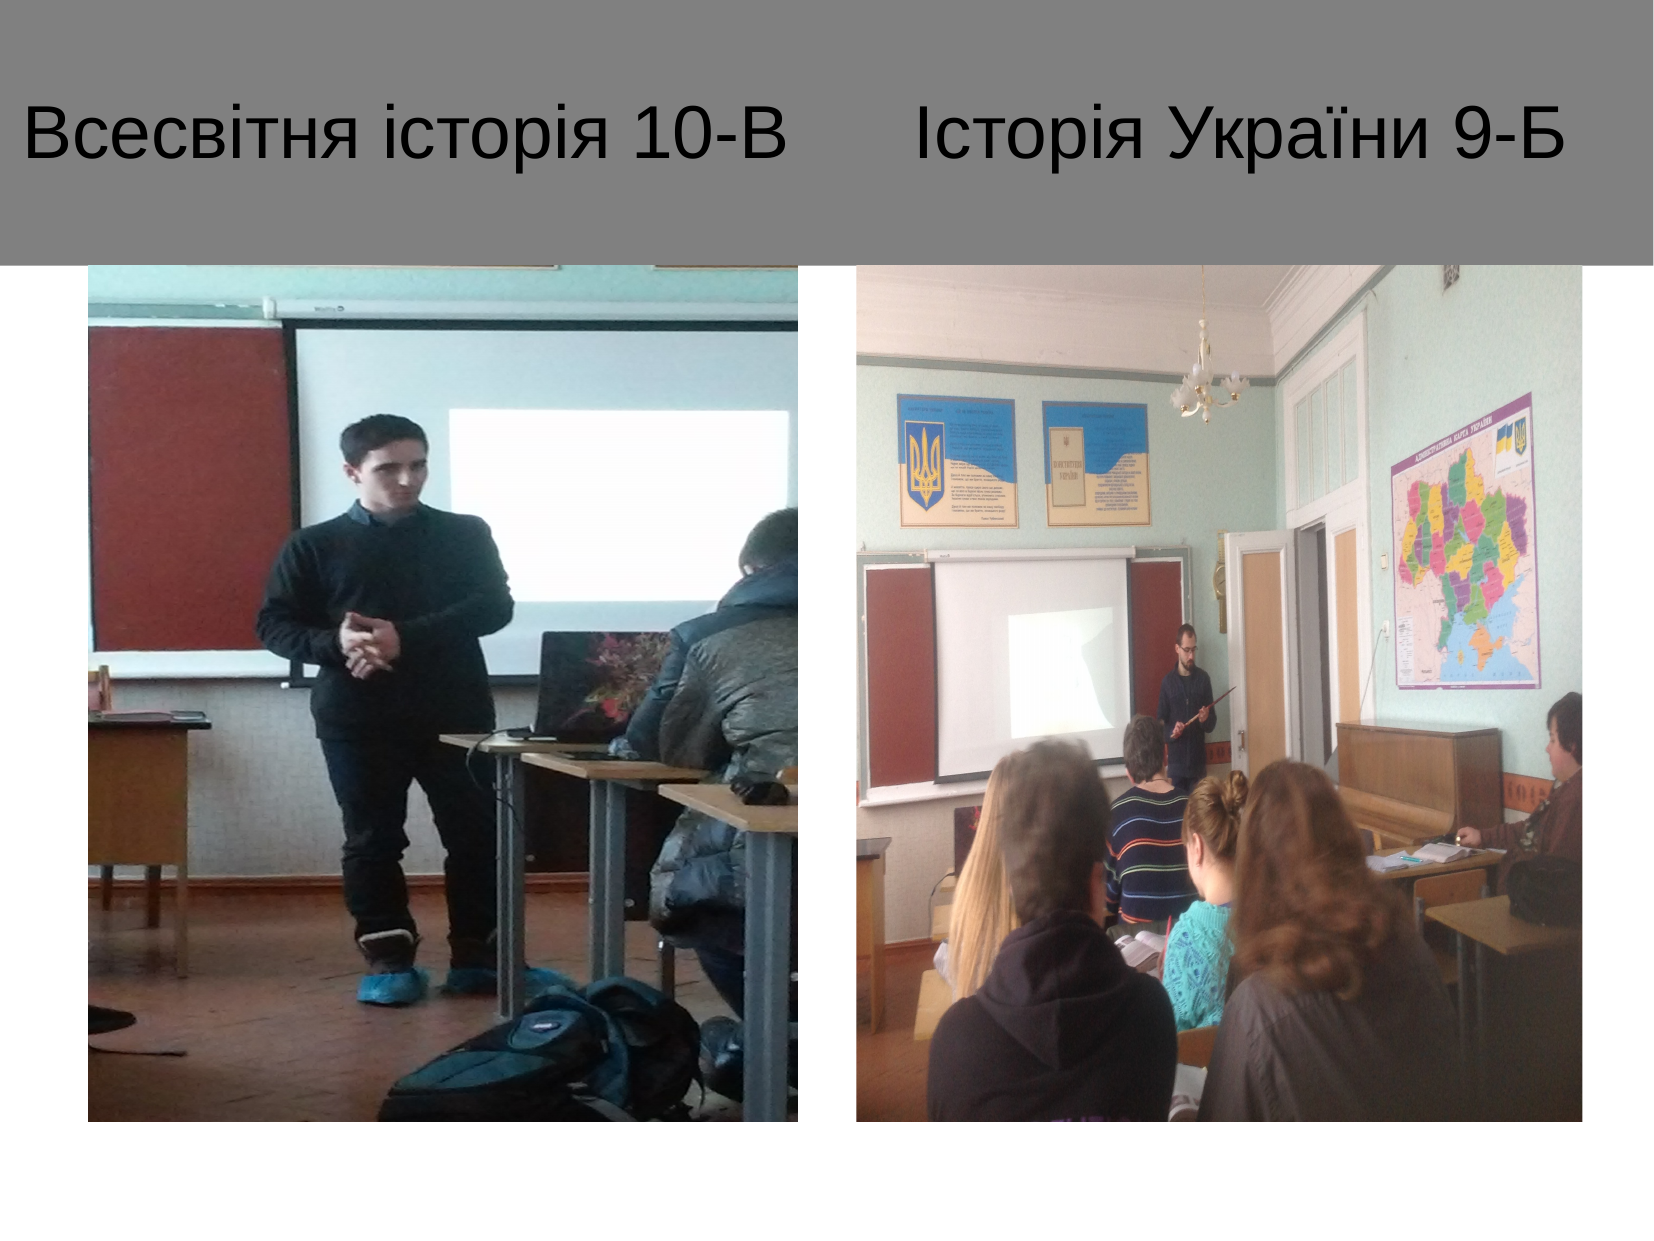

# Всесвітня історія 10-В Історія України 9-Б